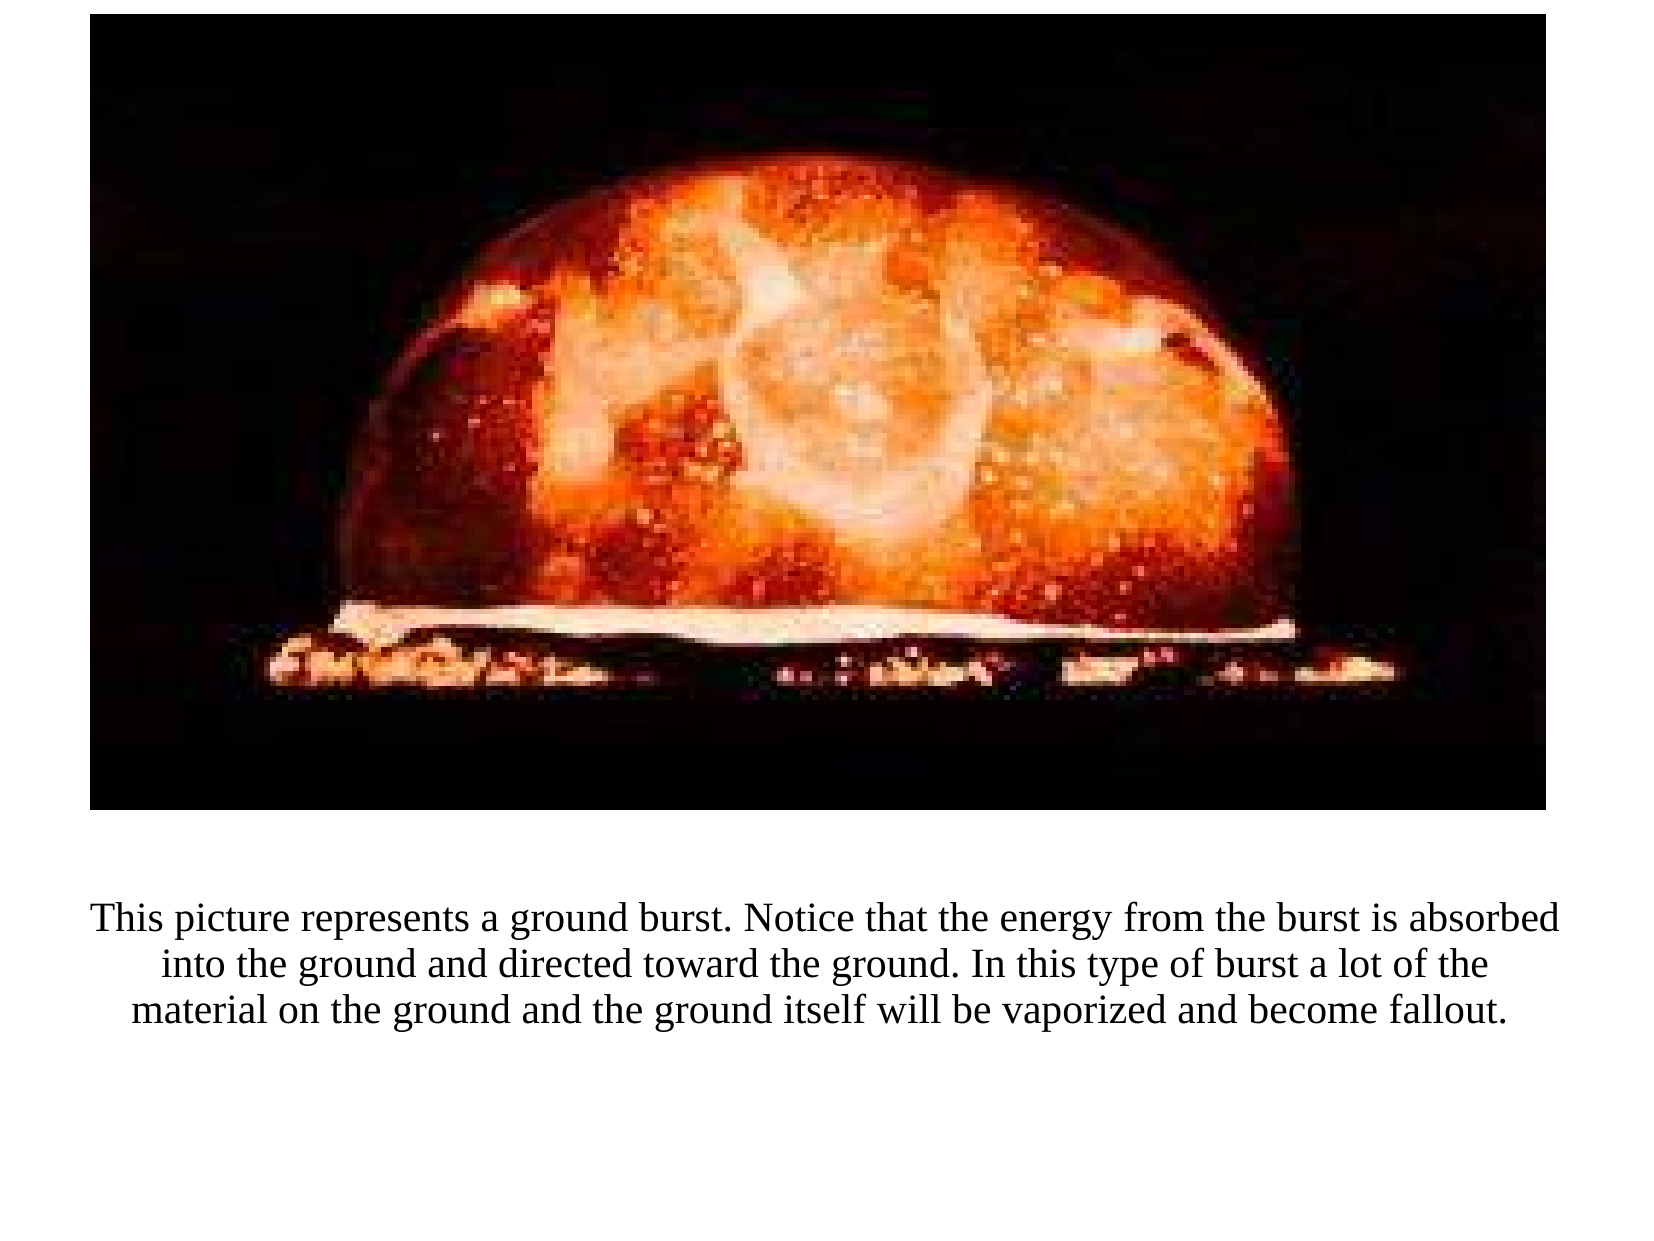

This picture represents a ground burst. Notice that the energy from the burst is absorbed into the ground and directed toward the ground. In this type of burst a lot of the material on the ground and the ground itself will be vaporized and become fallout.